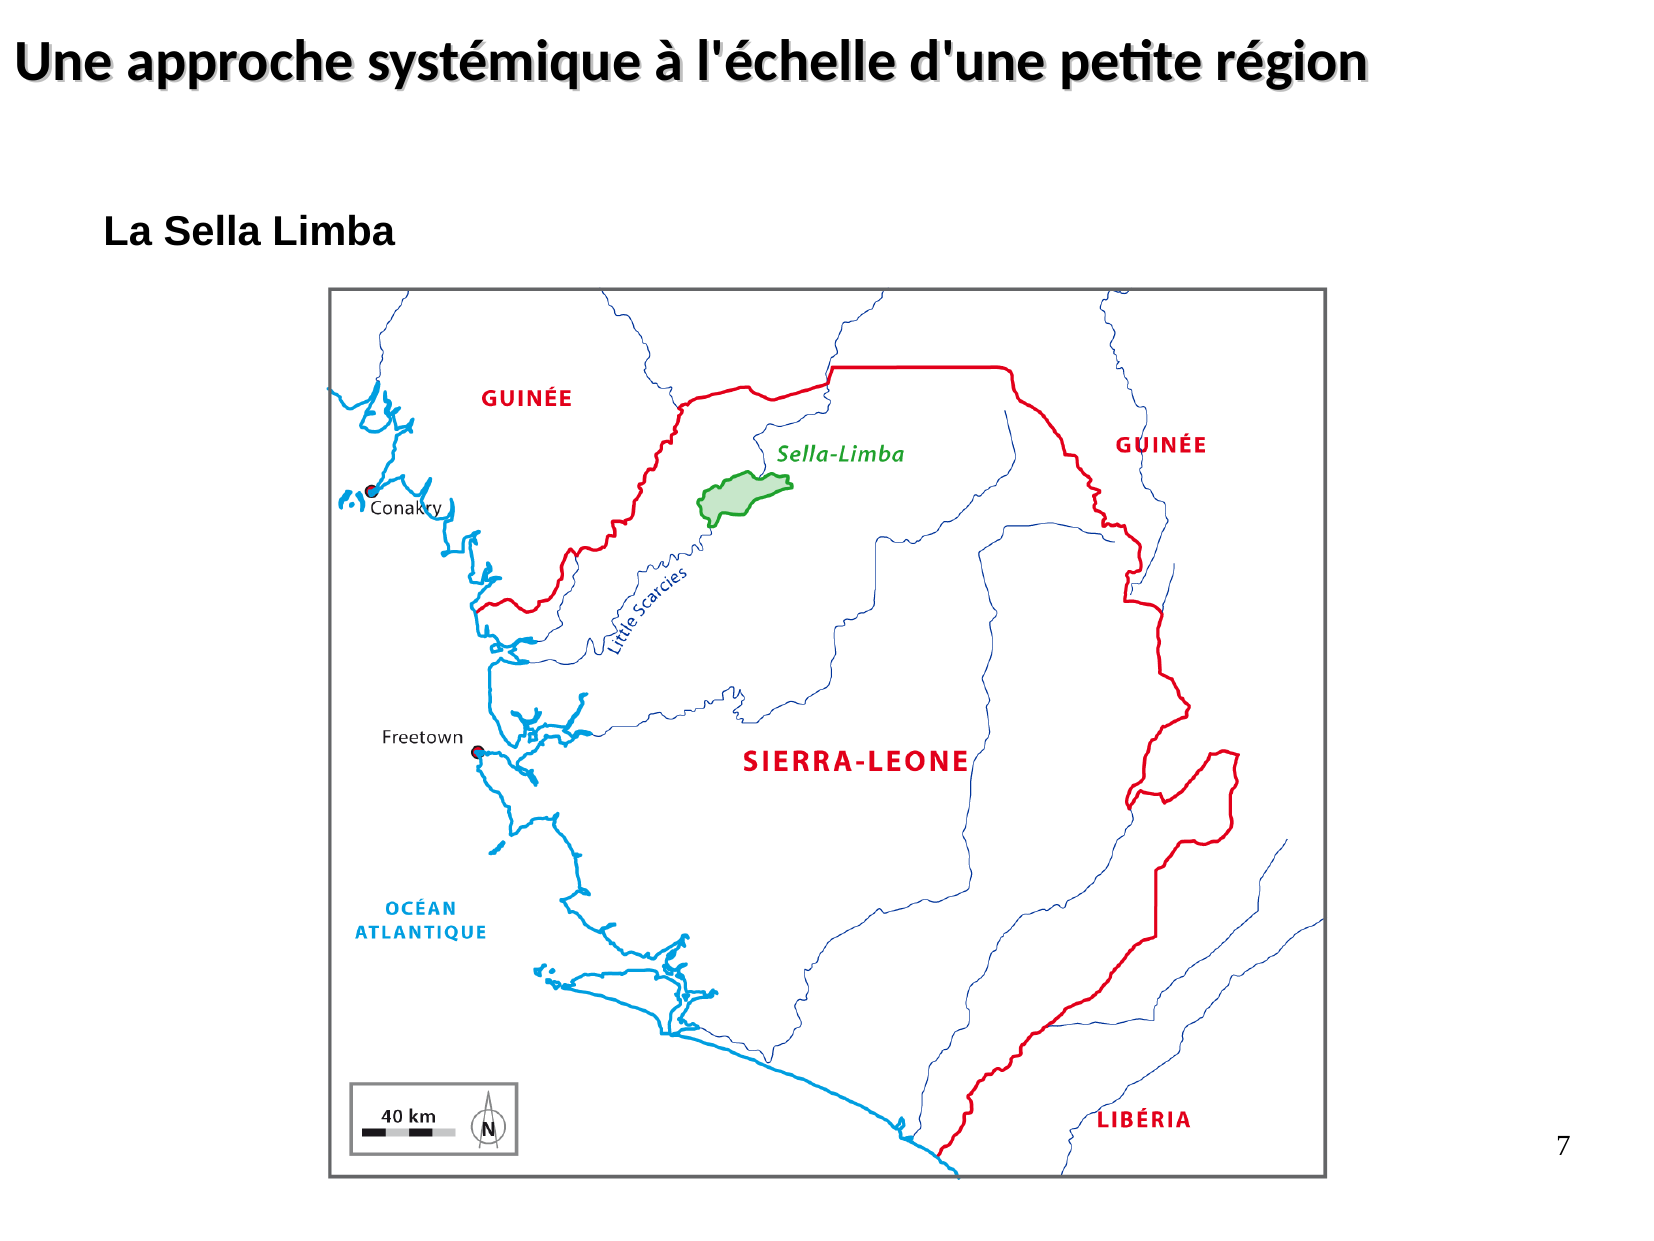

Une approche systémique à l'échelle d'une petite région
La Sella Limba
7